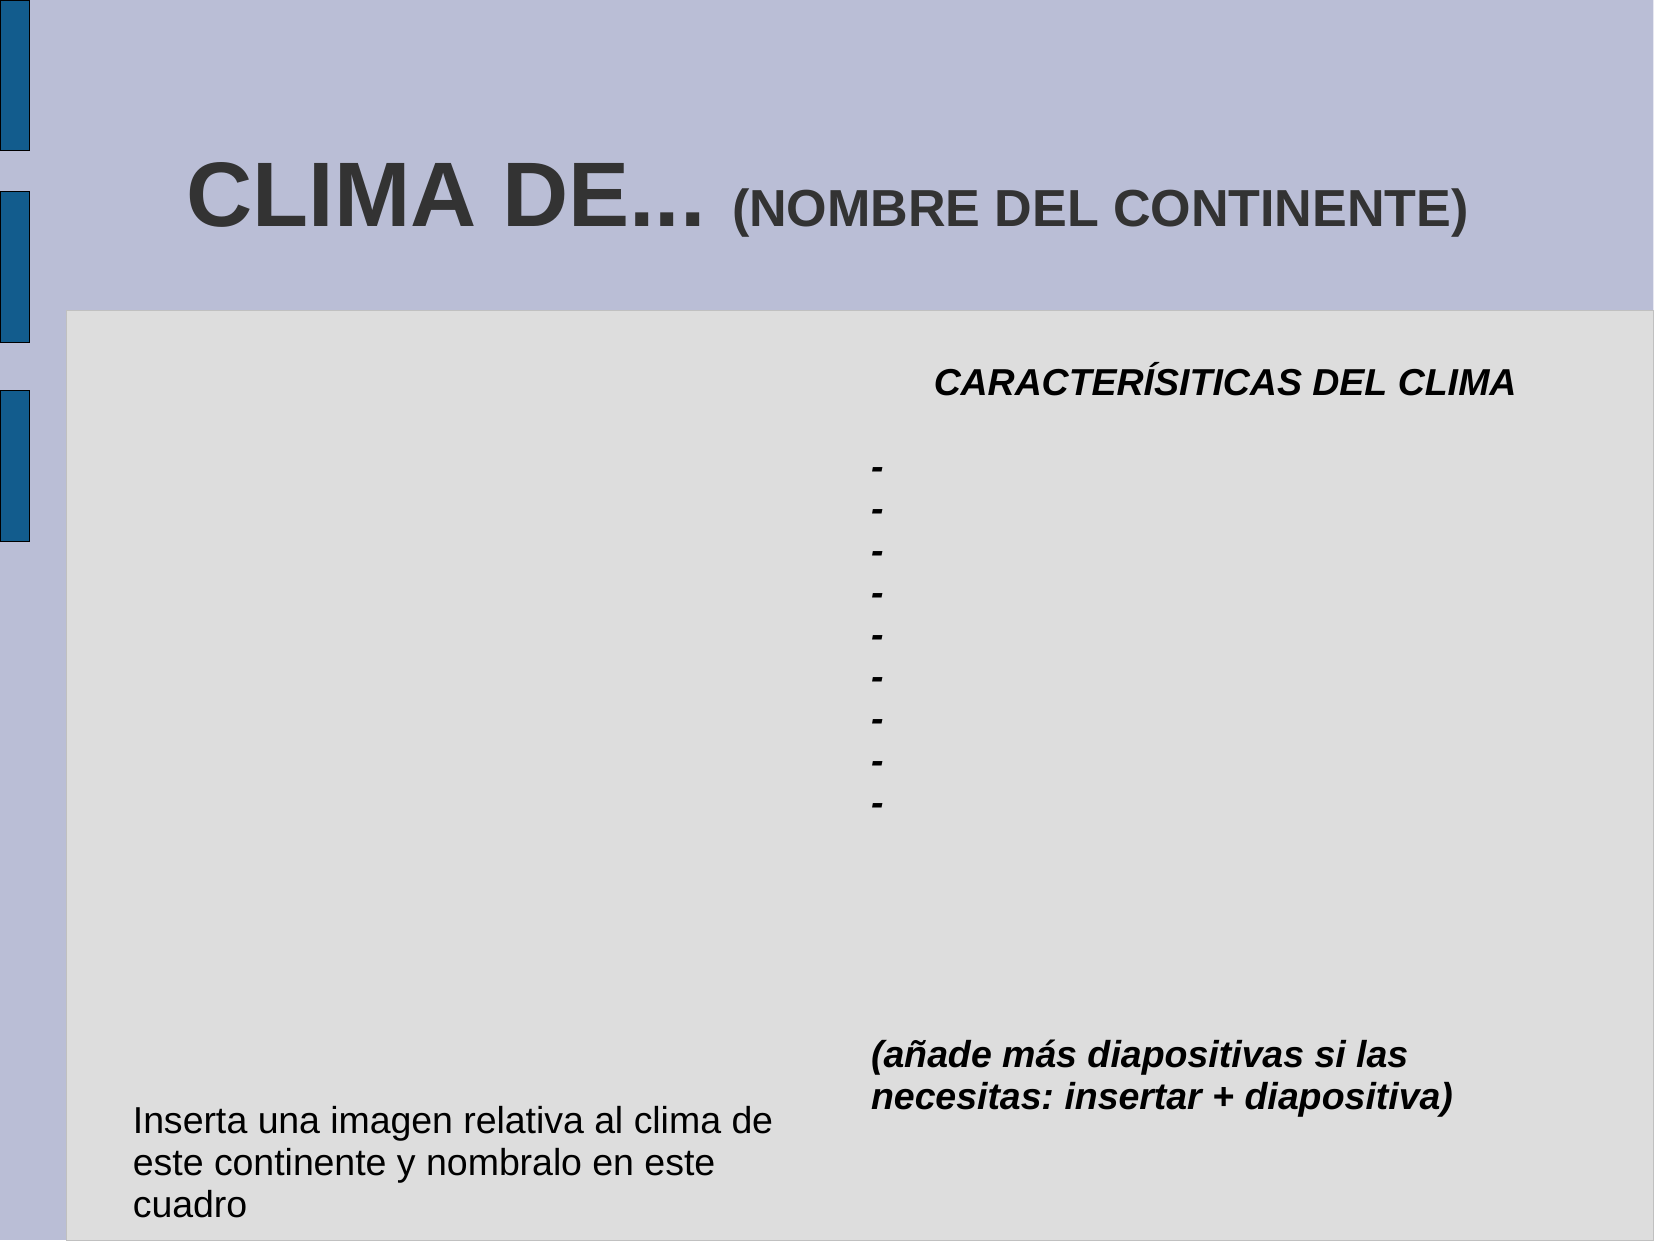

# CLIMA DE... (NOMBRE DEL CONTINENTE)
CARACTERÍSITICAS DEL CLIMA
-
-
-
-
-
-
-
-
-
(añade más diapositivas si las necesitas: insertar + diapositiva)
Inserta una imagen relativa al clima de este continente y nombralo en este cuadro